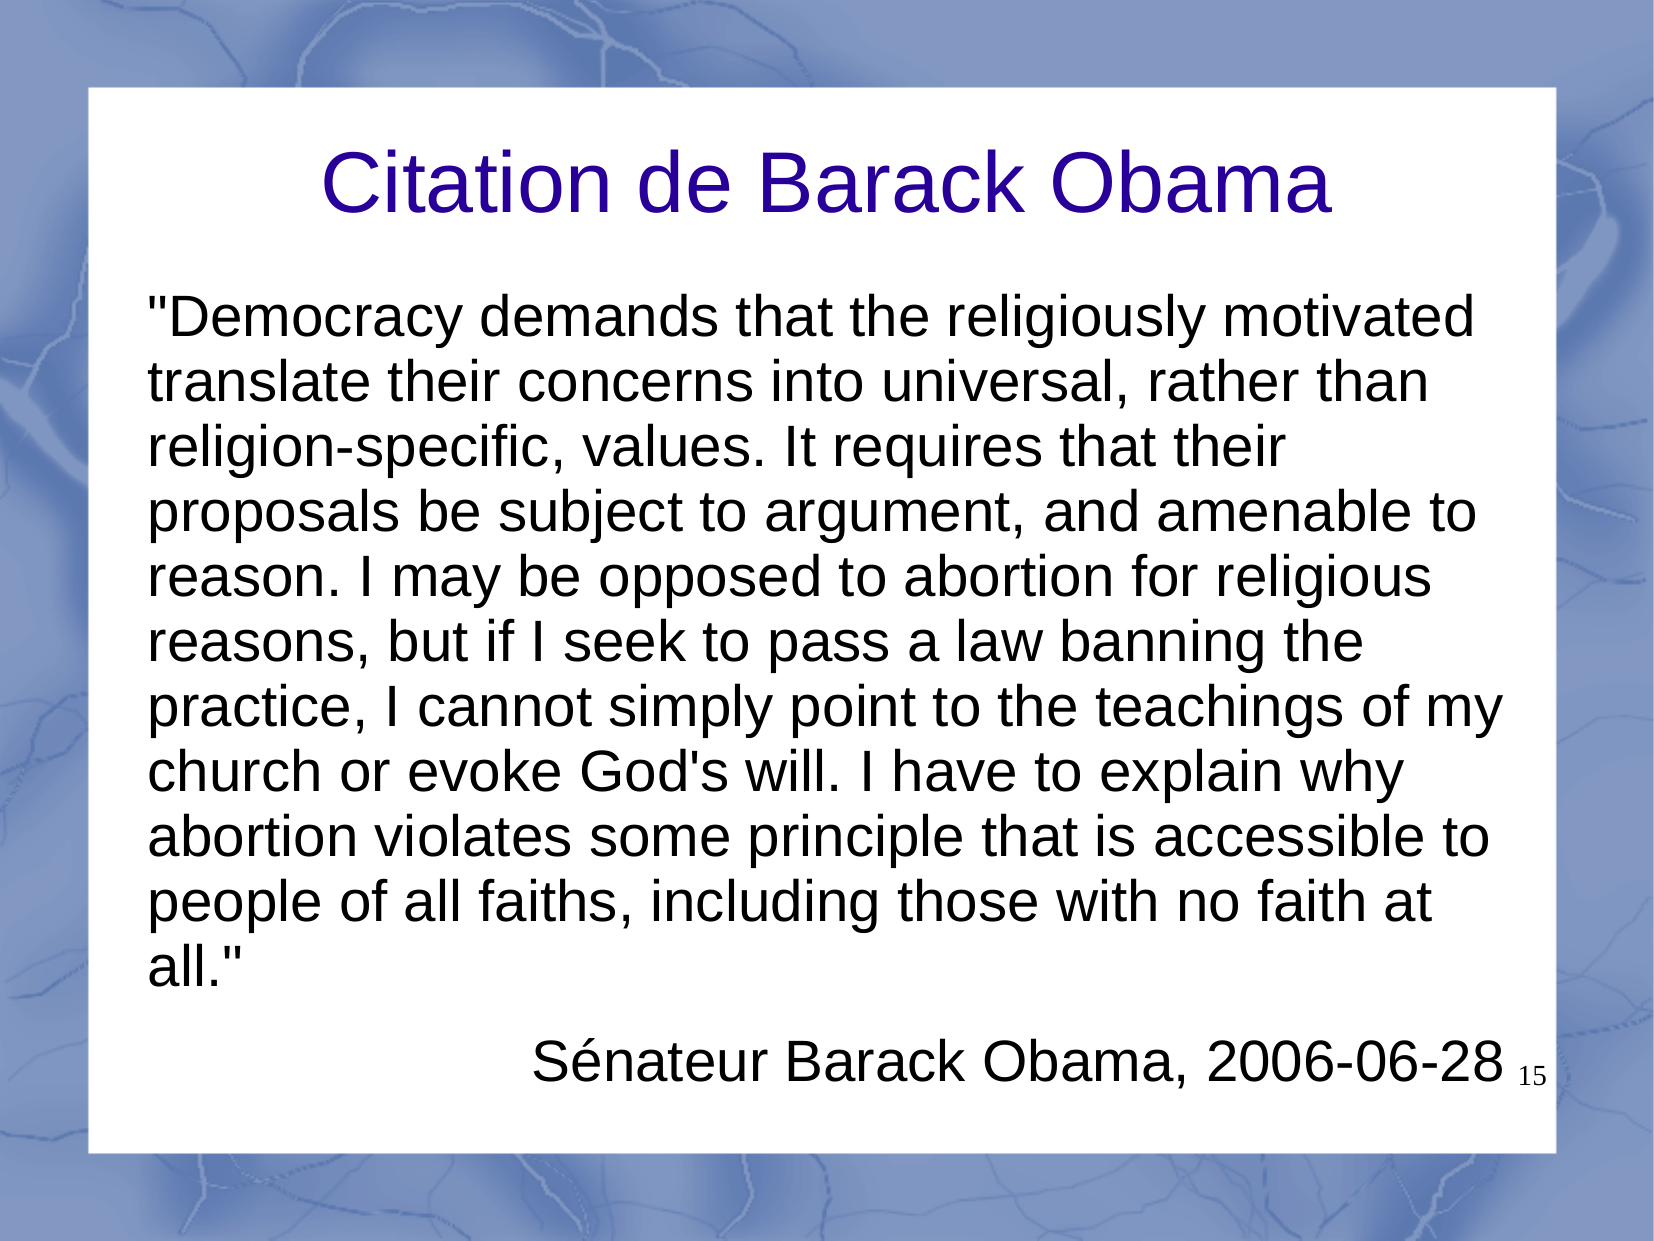

# Citation de Barack Obama
"Democracy demands that the religiously motivated translate their concerns into universal, rather than religion-specific, values. It requires that their proposals be subject to argument, and amenable to reason. I may be opposed to abortion for religious reasons, but if I seek to pass a law banning the practice, I cannot simply point to the teachings of my church or evoke God's will. I have to explain why abortion violates some principle that is accessible to people of all faiths, including those with no faith at all."
Sénateur Barack Obama, 2006-06-28
15